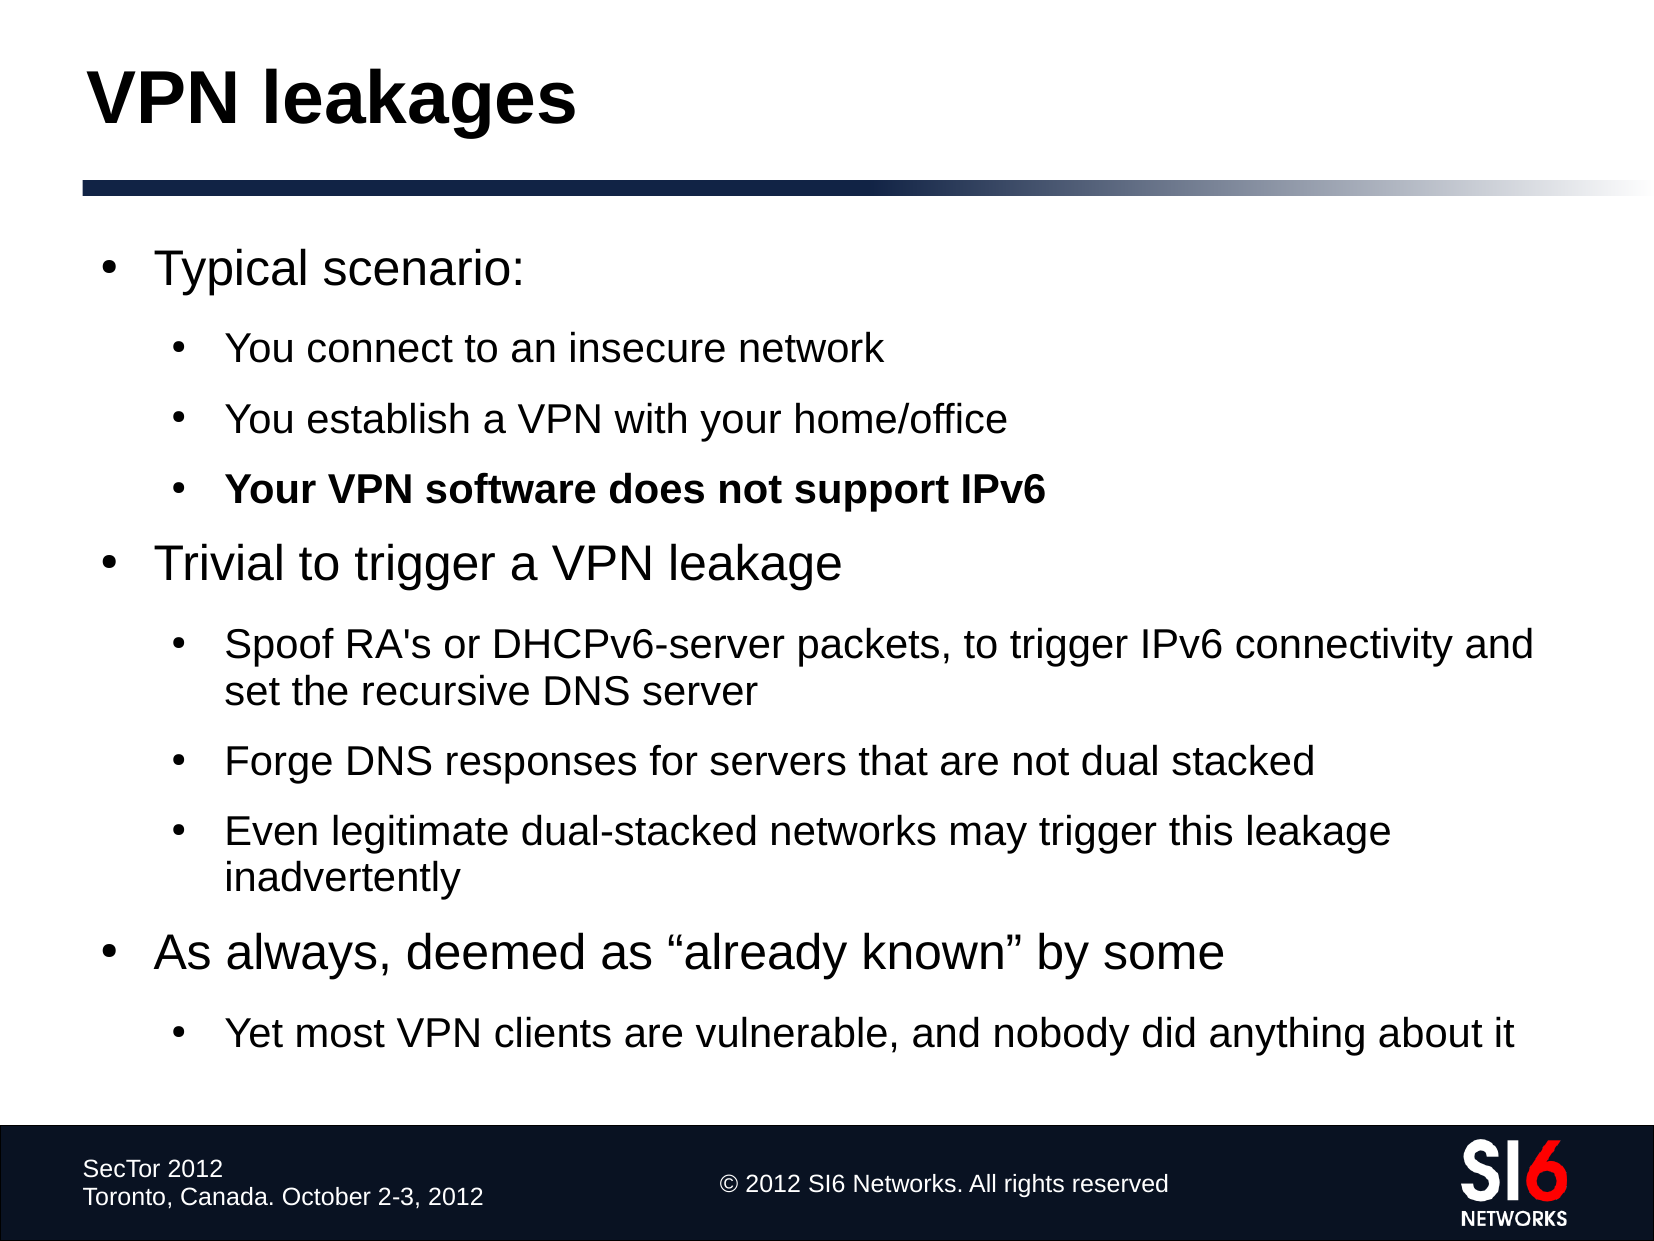

# VPN leakages
Typical scenario:
You connect to an insecure network
You establish a VPN with your home/office
Your VPN software does not support IPv6
Trivial to trigger a VPN leakage
Spoof RA's or DHCPv6-server packets, to trigger IPv6 connectivity and set the recursive DNS server
Forge DNS responses for servers that are not dual stacked
Even legitimate dual-stacked networks may trigger this leakage inadvertently
As always, deemed as “already known” by some
Yet most VPN clients are vulnerable, and nobody did anything about it